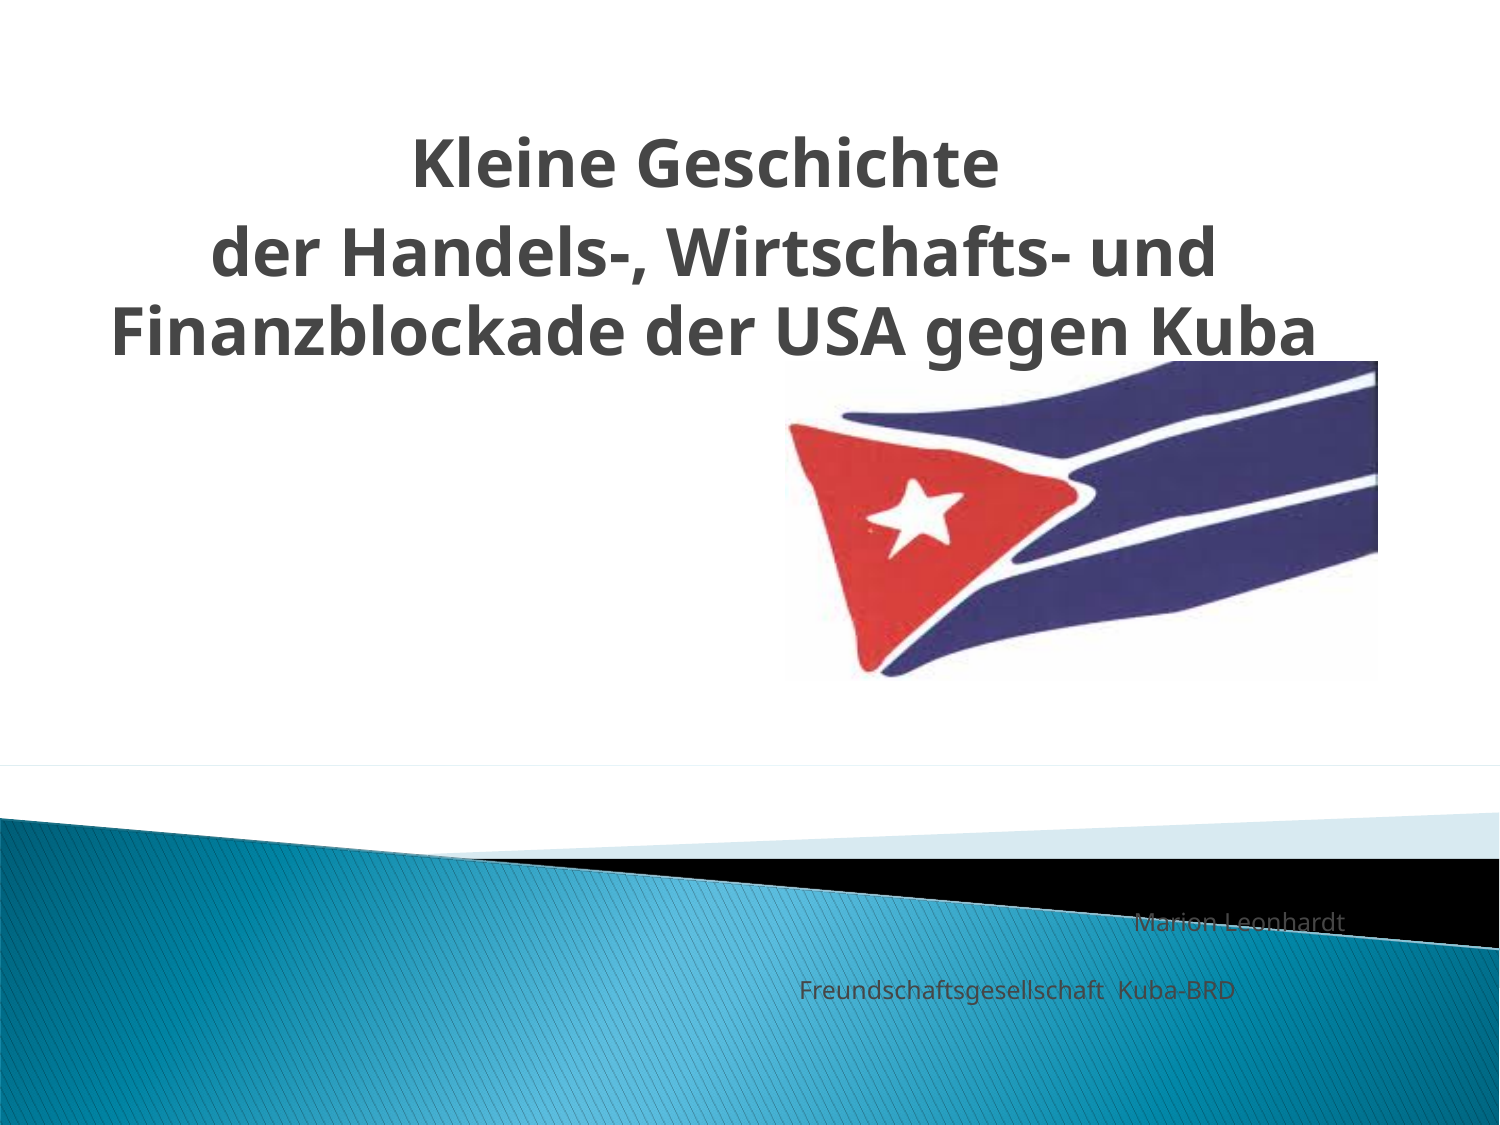

Kleine Geschichte
der Handels-, Wirtschafts- und Finanzblockade der USA gegen Kuba
															Marion Leonhardt
												 Freundschaftsgesellschaft Kuba-BRD